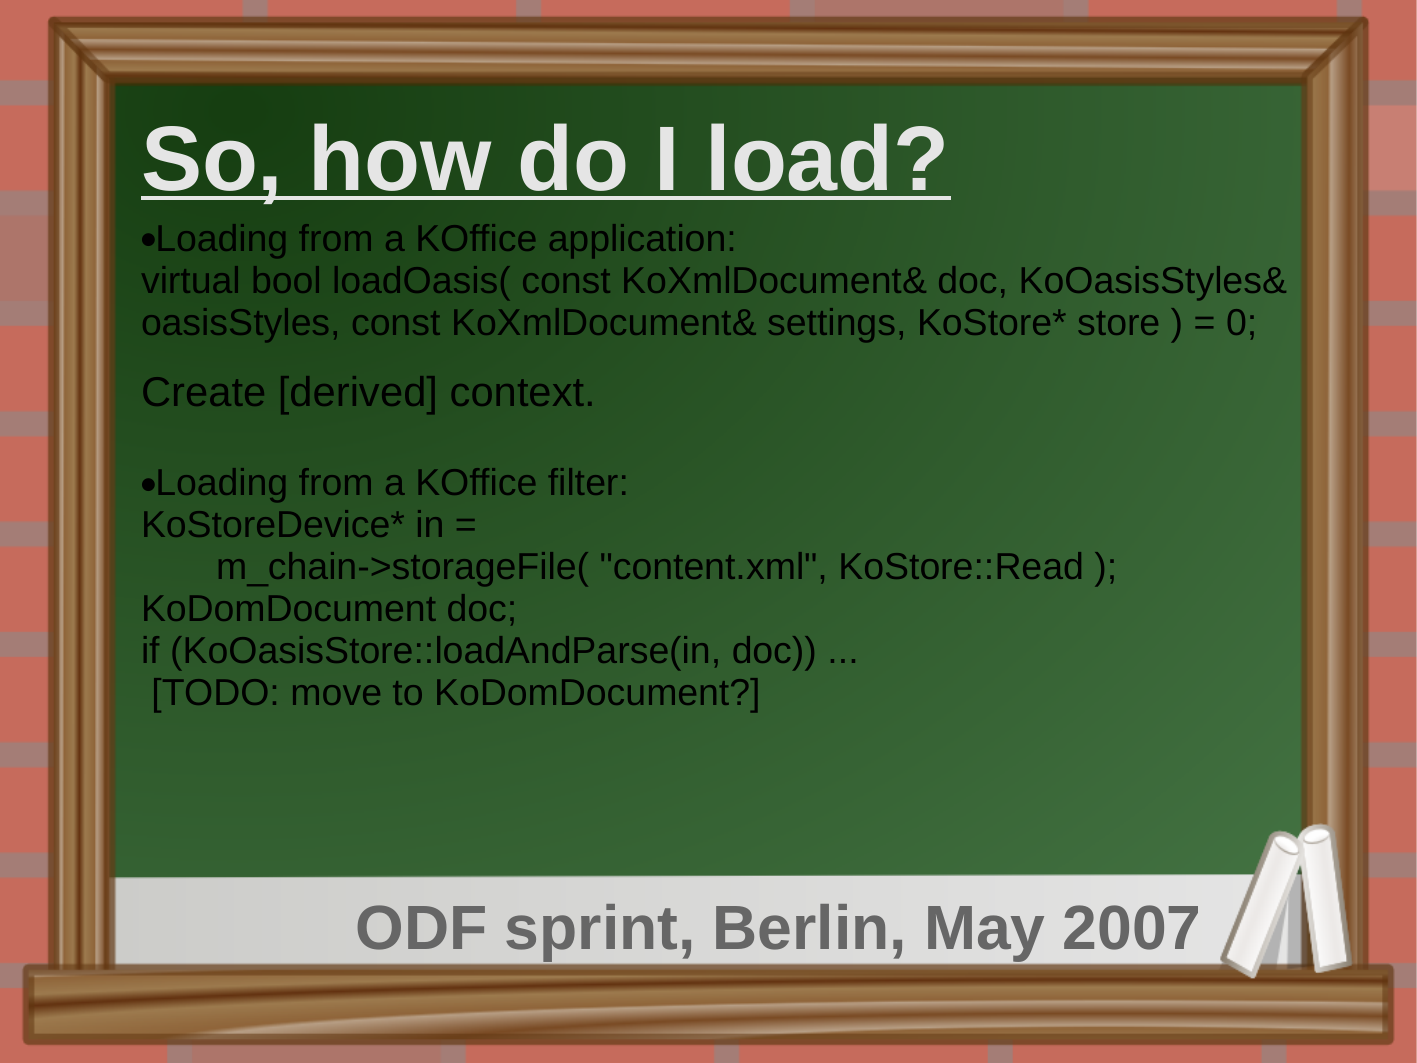

So, how do I load?
Loading from a KOffice application:
virtual bool loadOasis( const KoXmlDocument& doc, KoOasisStyles& oasisStyles, const KoXmlDocument& settings, KoStore* store ) = 0;
Create [derived] context.
Loading from a KOffice filter:
KoStoreDevice* in =
	m_chain->storageFile( "content.xml", KoStore::Read );
KoDomDocument doc;
if (KoOasisStore::loadAndParse(in, doc)) ...
 [TODO: move to KoDomDocument?]